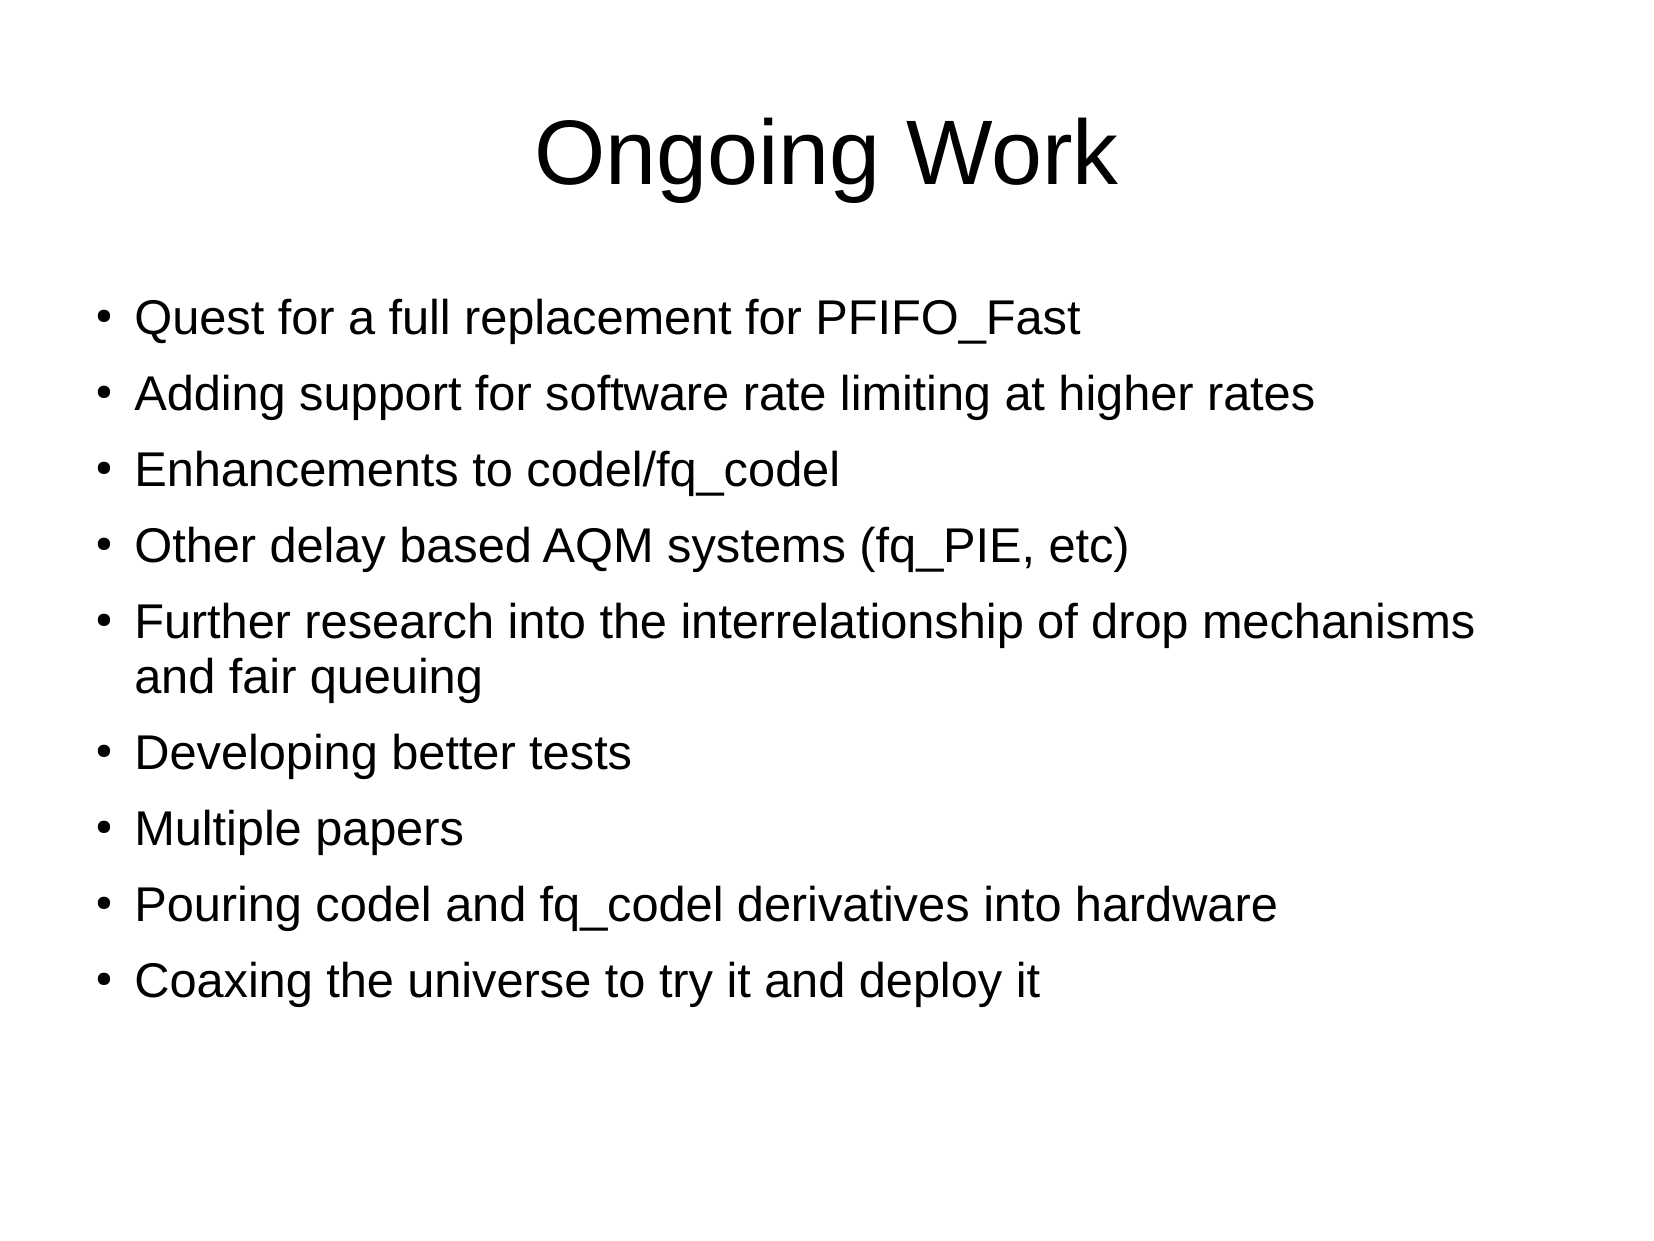

# Ongoing Work
Quest for a full replacement for PFIFO_Fast
Adding support for software rate limiting at higher rates
Enhancements to codel/fq_codel
Other delay based AQM systems (fq_PIE, etc)
Further research into the interrelationship of drop mechanisms and fair queuing
Developing better tests
Multiple papers
Pouring codel and fq_codel derivatives into hardware
Coaxing the universe to try it and deploy it